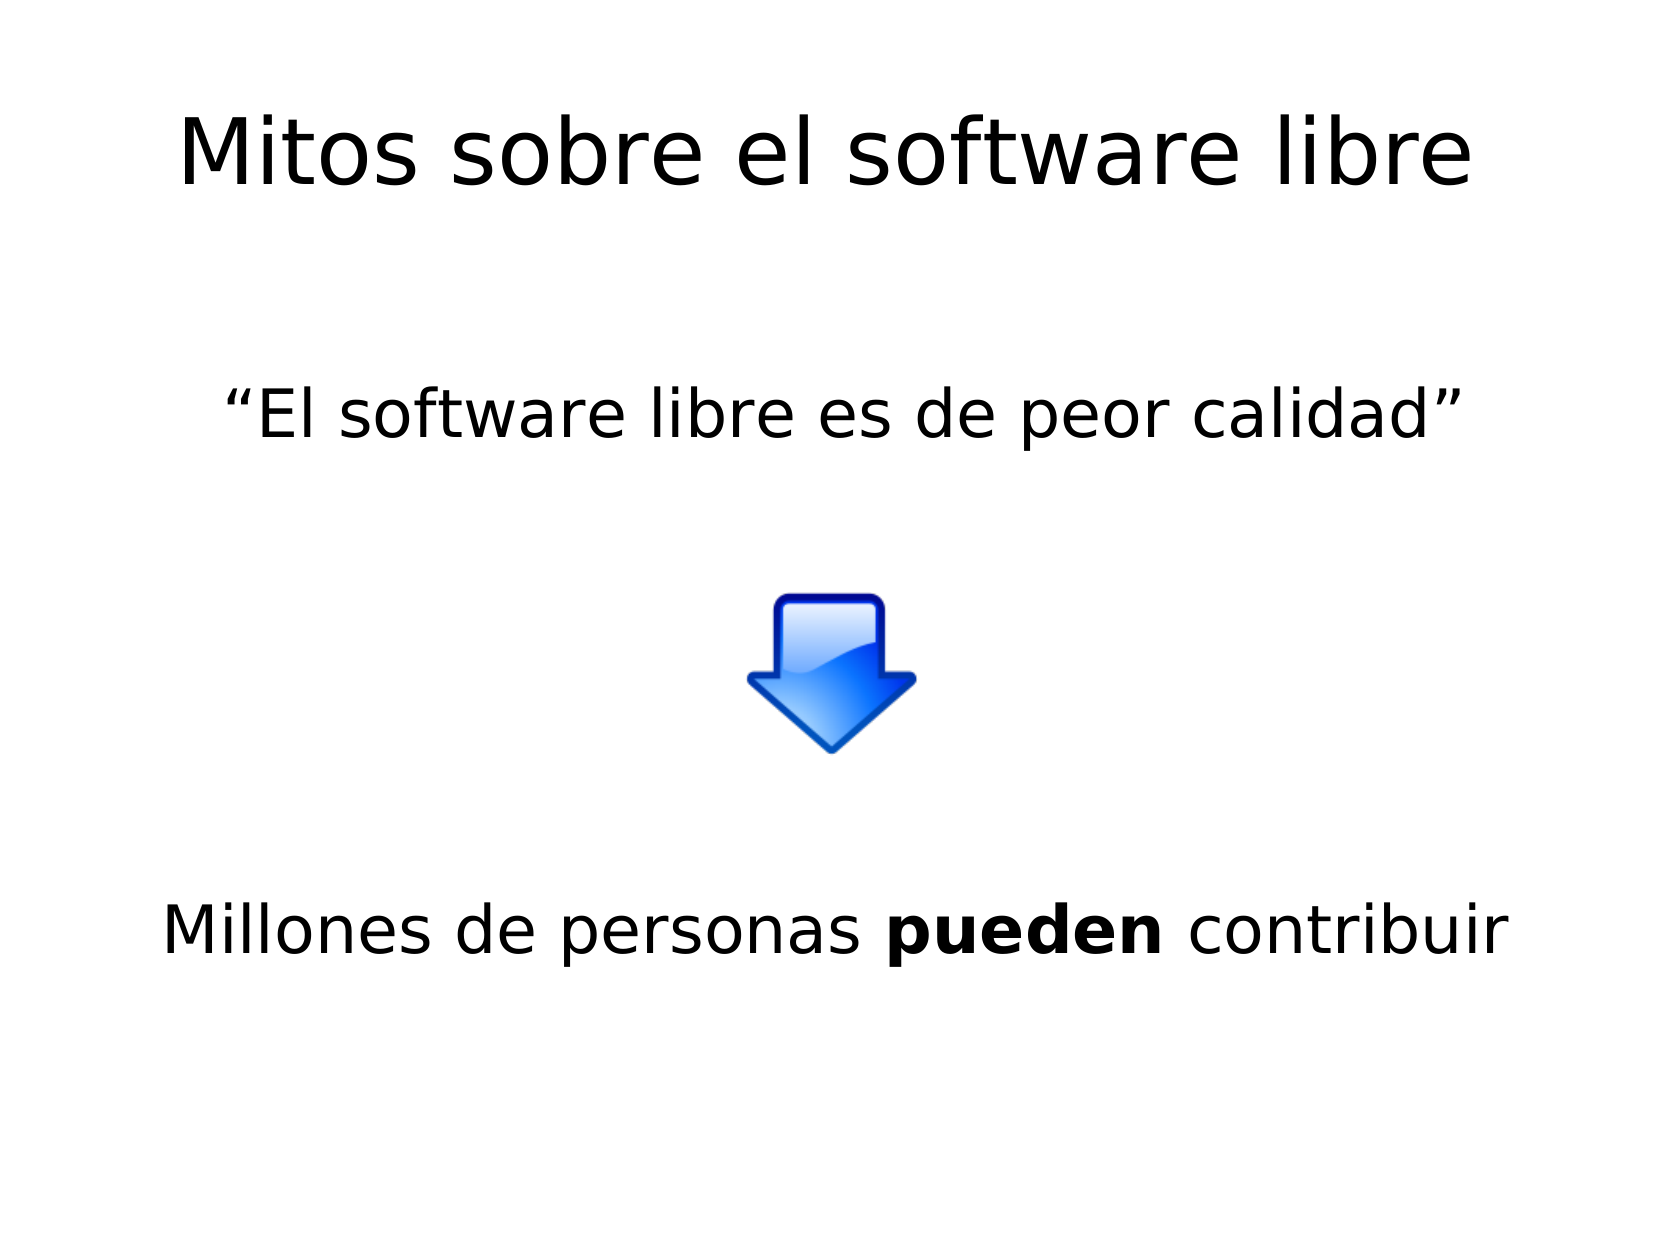

# Mitos sobre el software libre
“El software libre es de peor calidad”
Millones de personas pueden contribuir